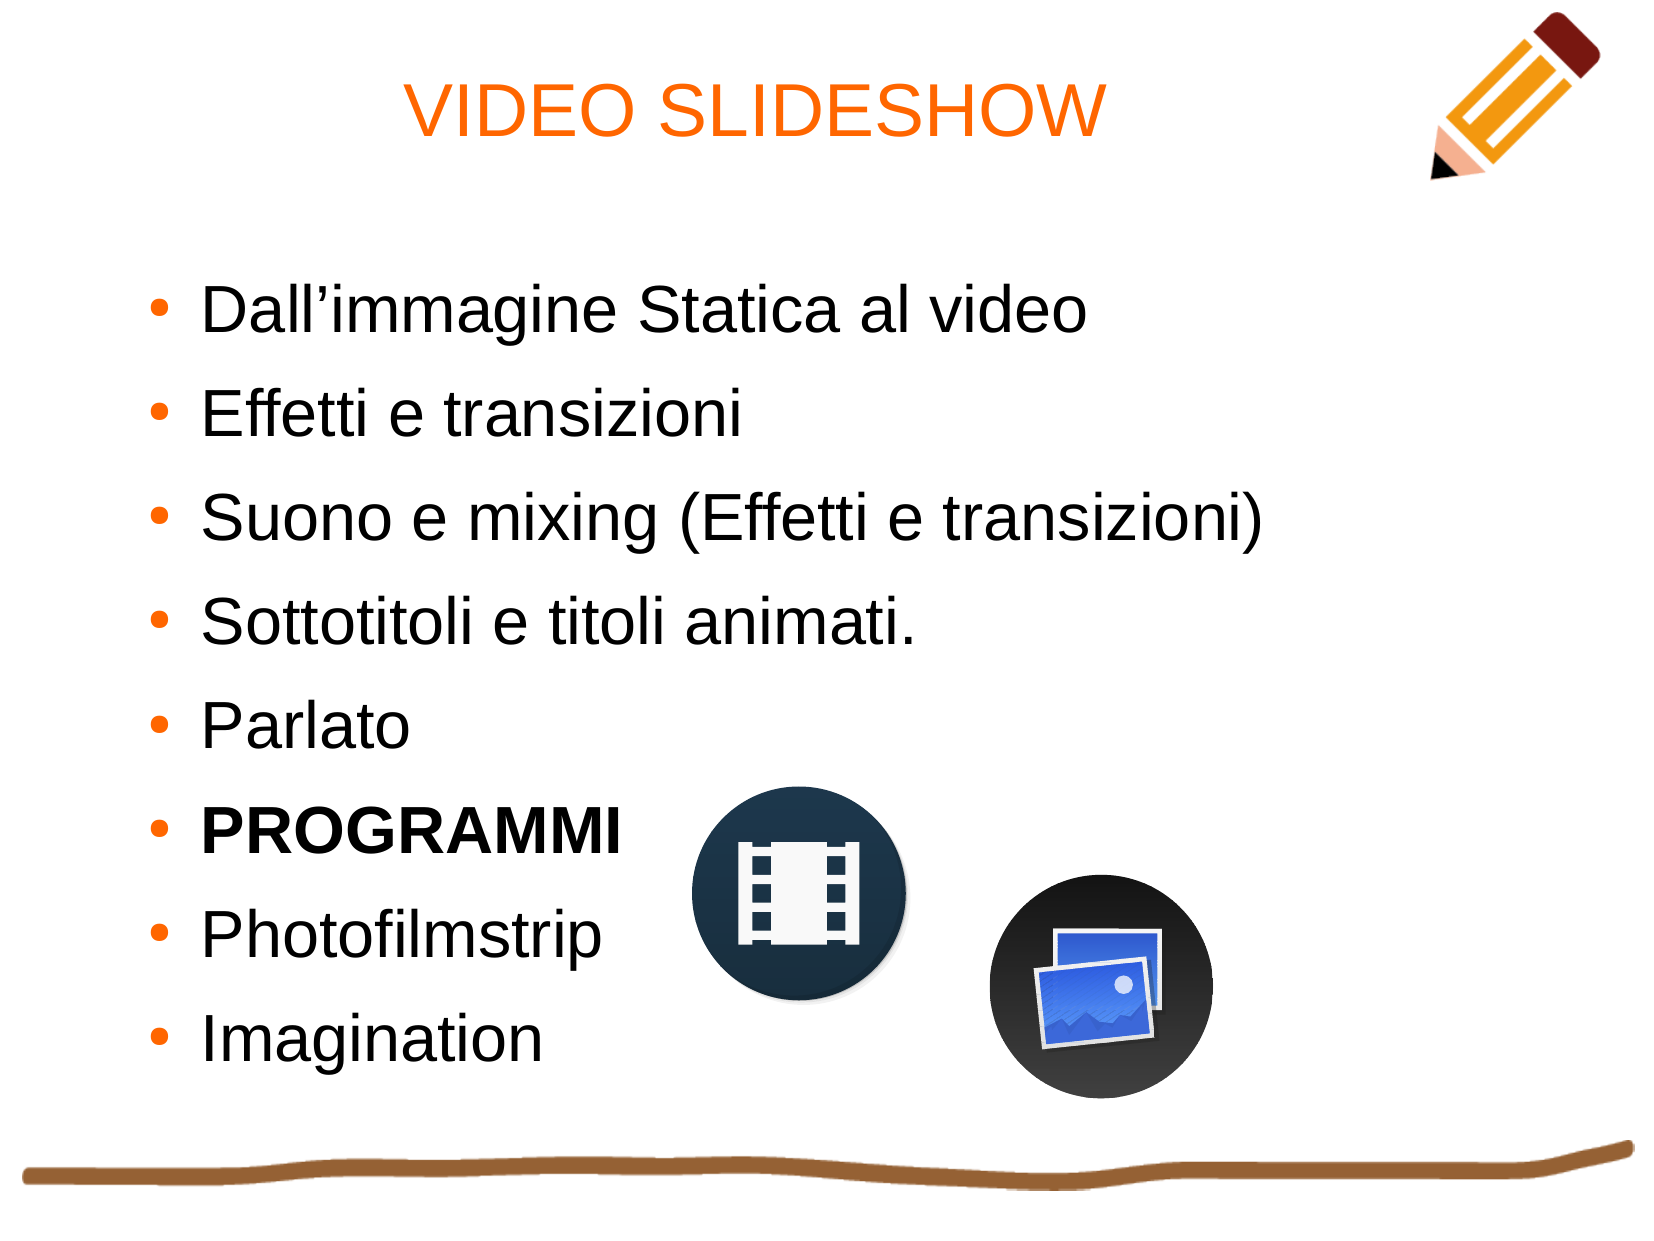

# VIDEO SLIDESHOW
Dall’immagine Statica al video
Effetti e transizioni
Suono e mixing (Effetti e transizioni)
Sottotitoli e titoli animati.
Parlato
PROGRAMMI
Photofilmstrip
Imagination